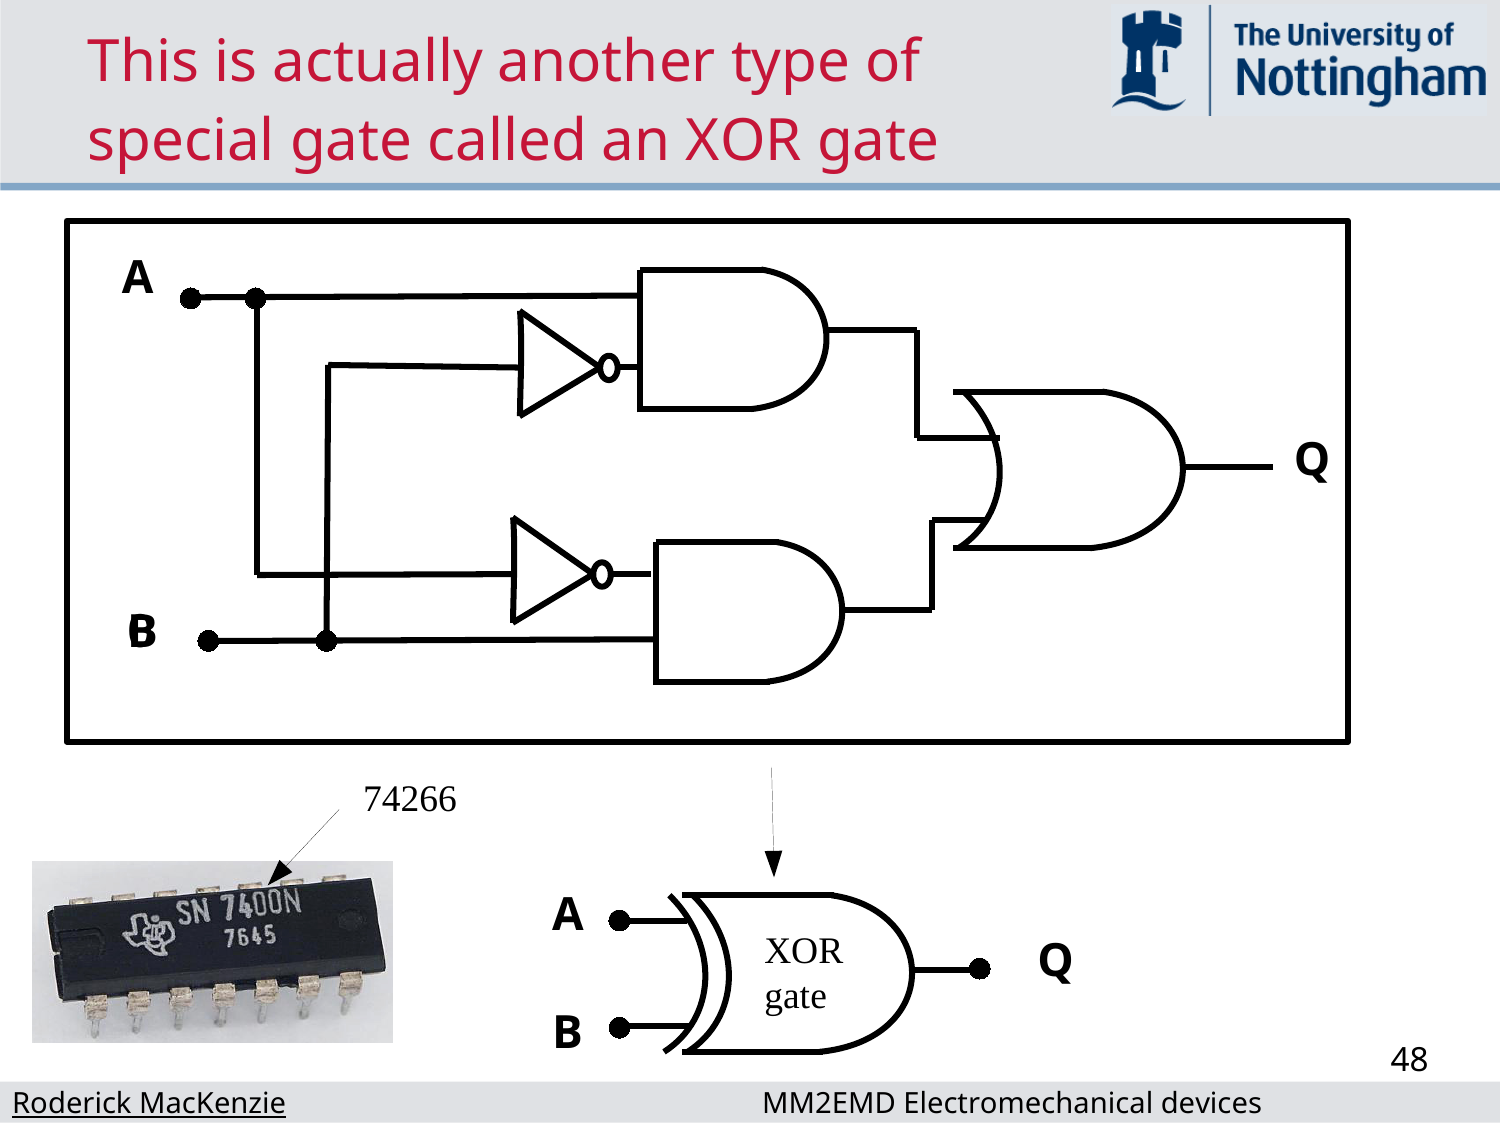

# This is actually another type of special gate called an XOR gate
A
Q
0
B
74266
A
XOR
gate
Q
B